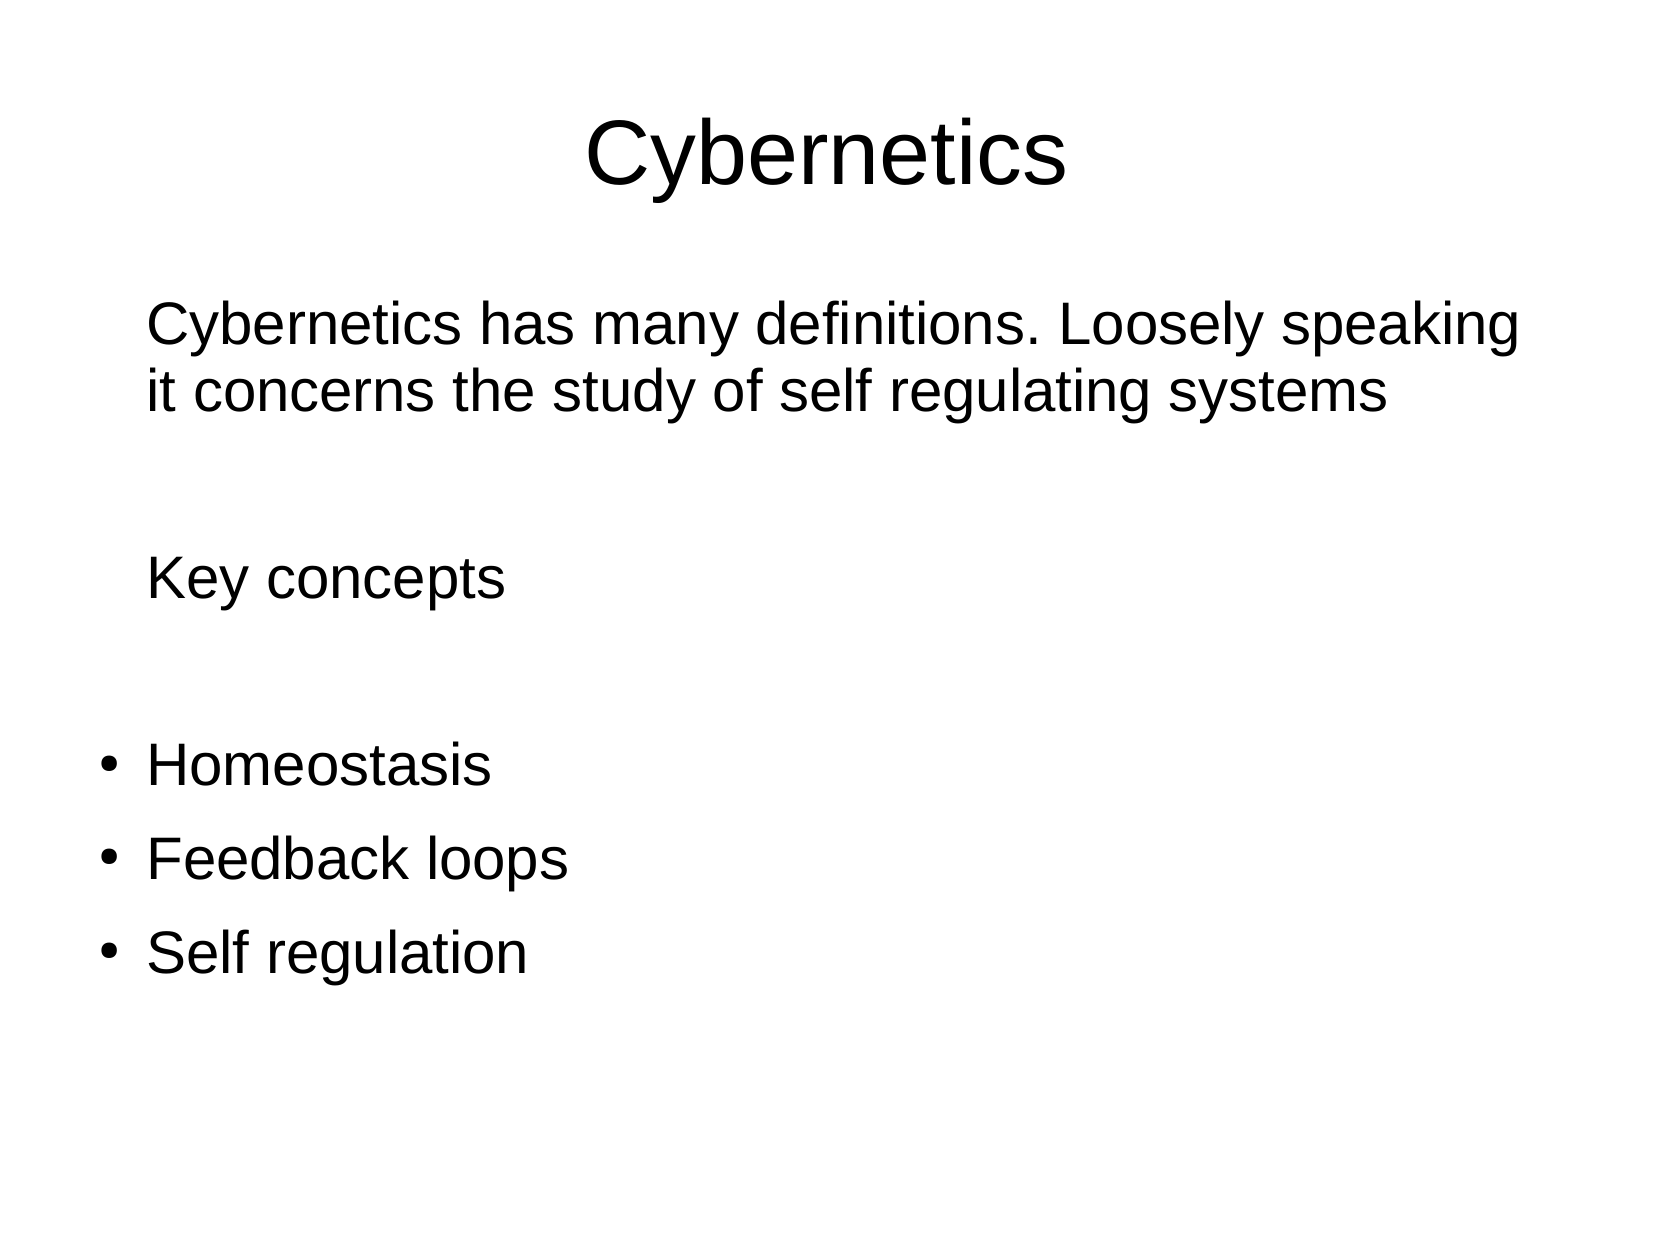

# Cybernetics
Cybernetics has many definitions. Loosely speaking it concerns the study of self regulating systems
Key concepts
Homeostasis
Feedback loops
Self regulation